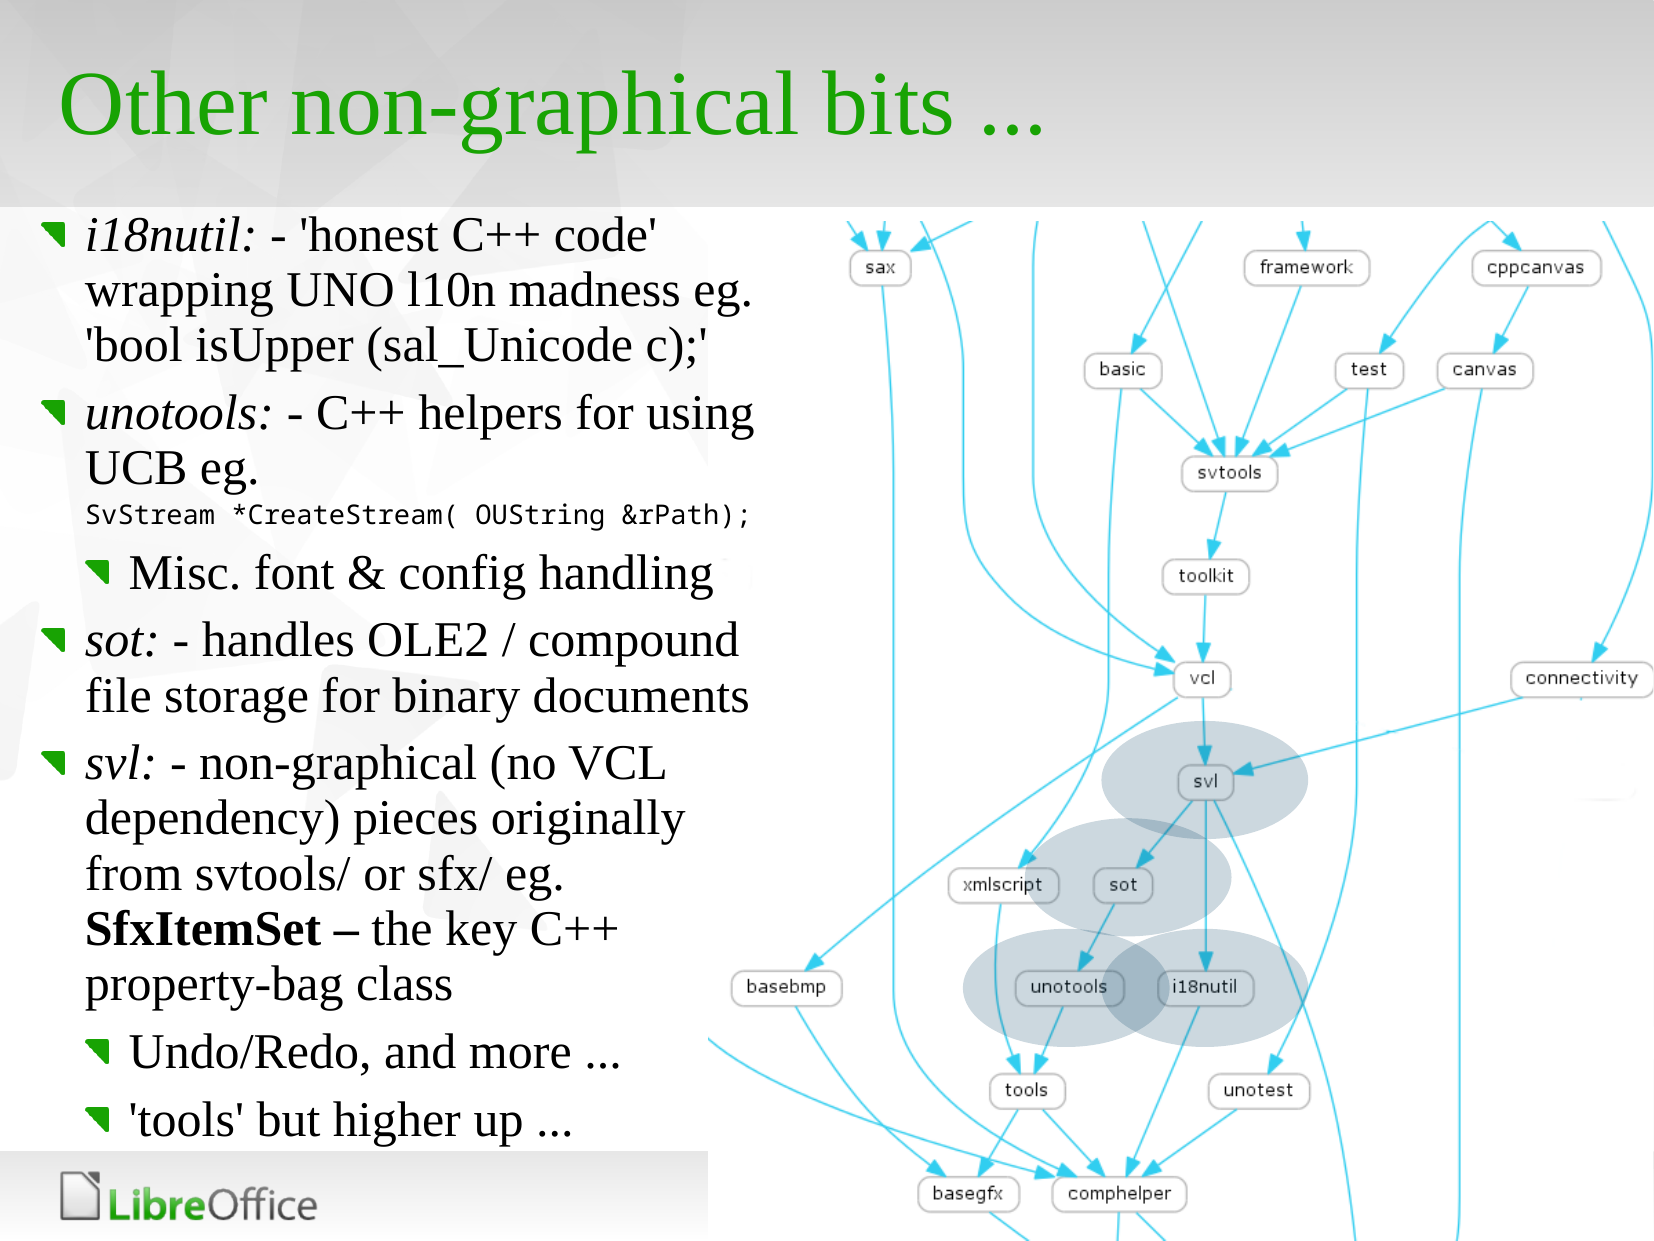

# Other non-graphical bits ...
i18nutil: - 'honest C++ code' wrapping UNO l10n madness eg. 'bool isUpper (sal_Unicode c);'
unotools: - C++ helpers for using UCB eg.
SvStream *CreateStream( OUString &rPath);
Misc. font & config handling
sot: - handles OLE2 / compound file storage for binary documents
svl: - non-graphical (no VCL dependency) pieces originally from svtools/ or sfx/ eg. SfxItemSet – the key C++ property-bag class
Undo/Redo, and more ...
'tools' but higher up ...
11